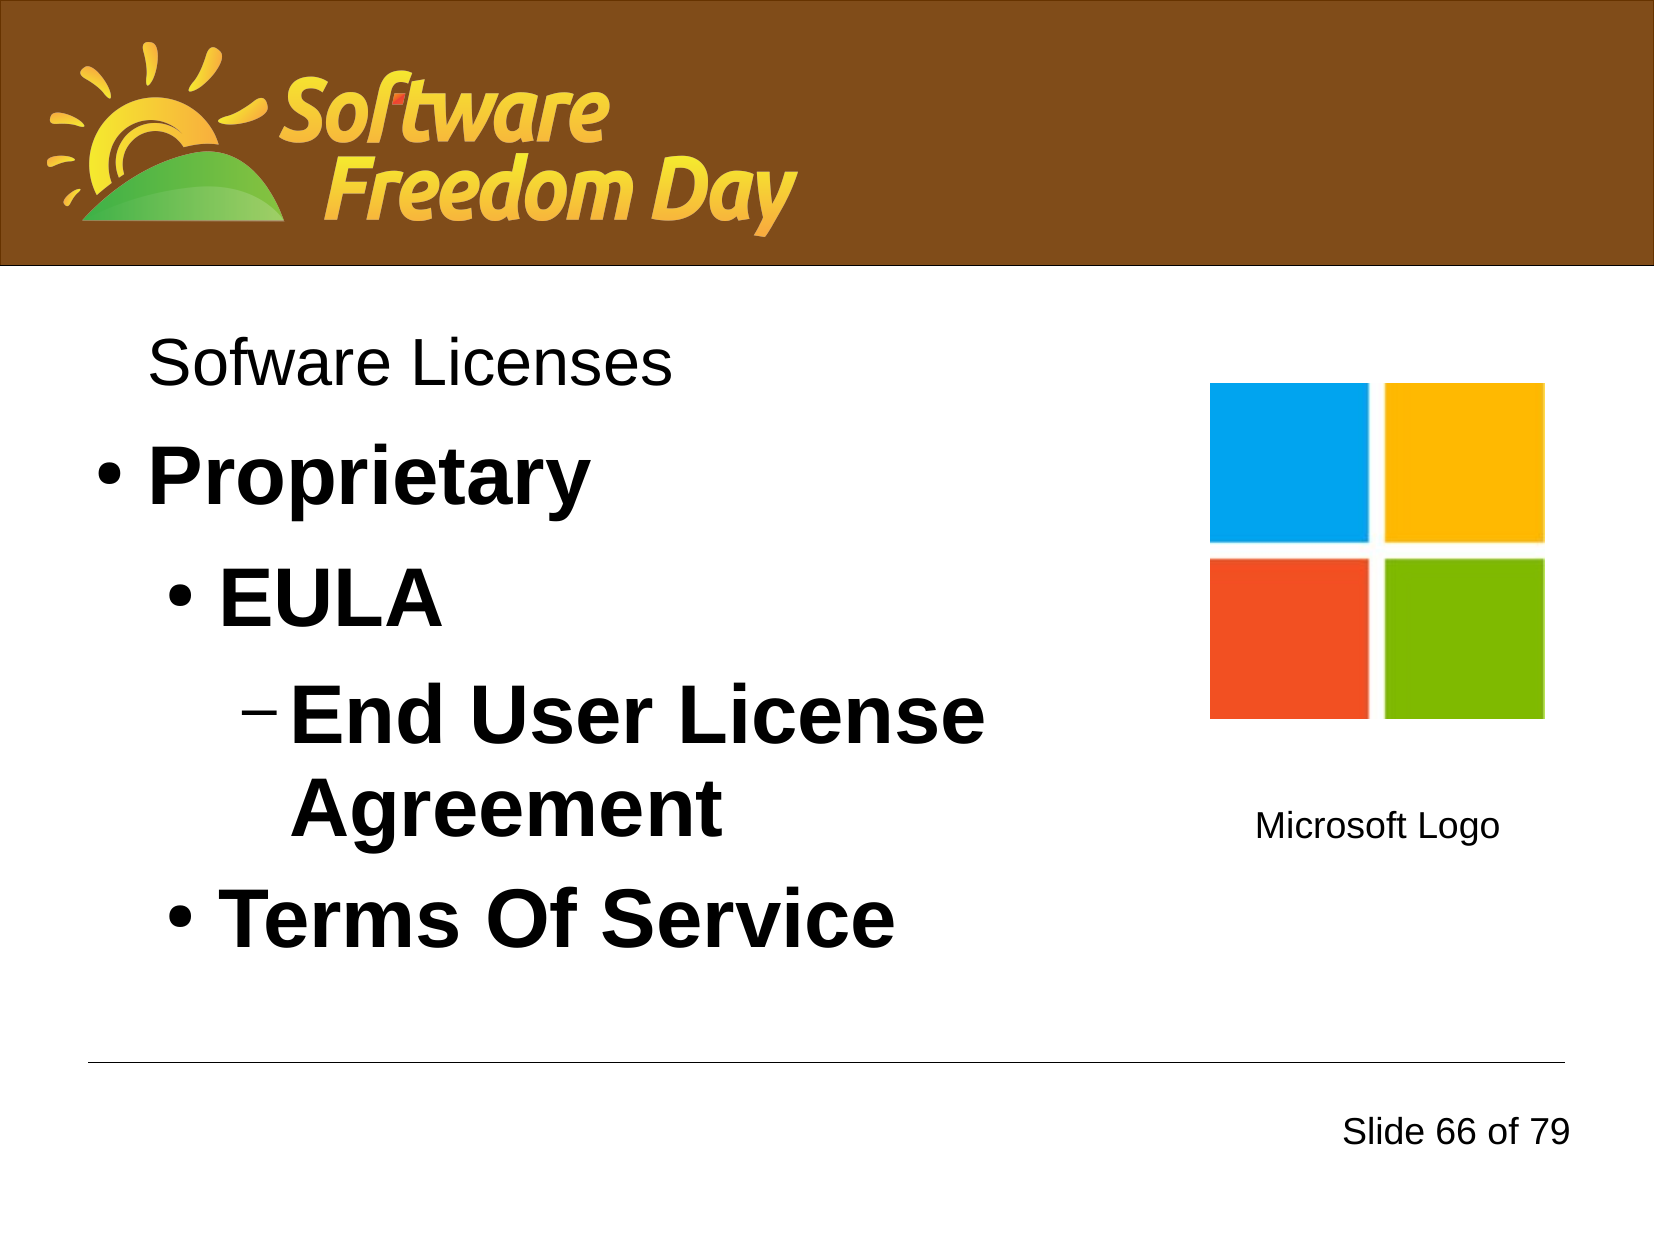

#
Sofware Licenses
Proprietary
EULA
End User License Agreement
Terms Of Service
Microsoft Logo
66